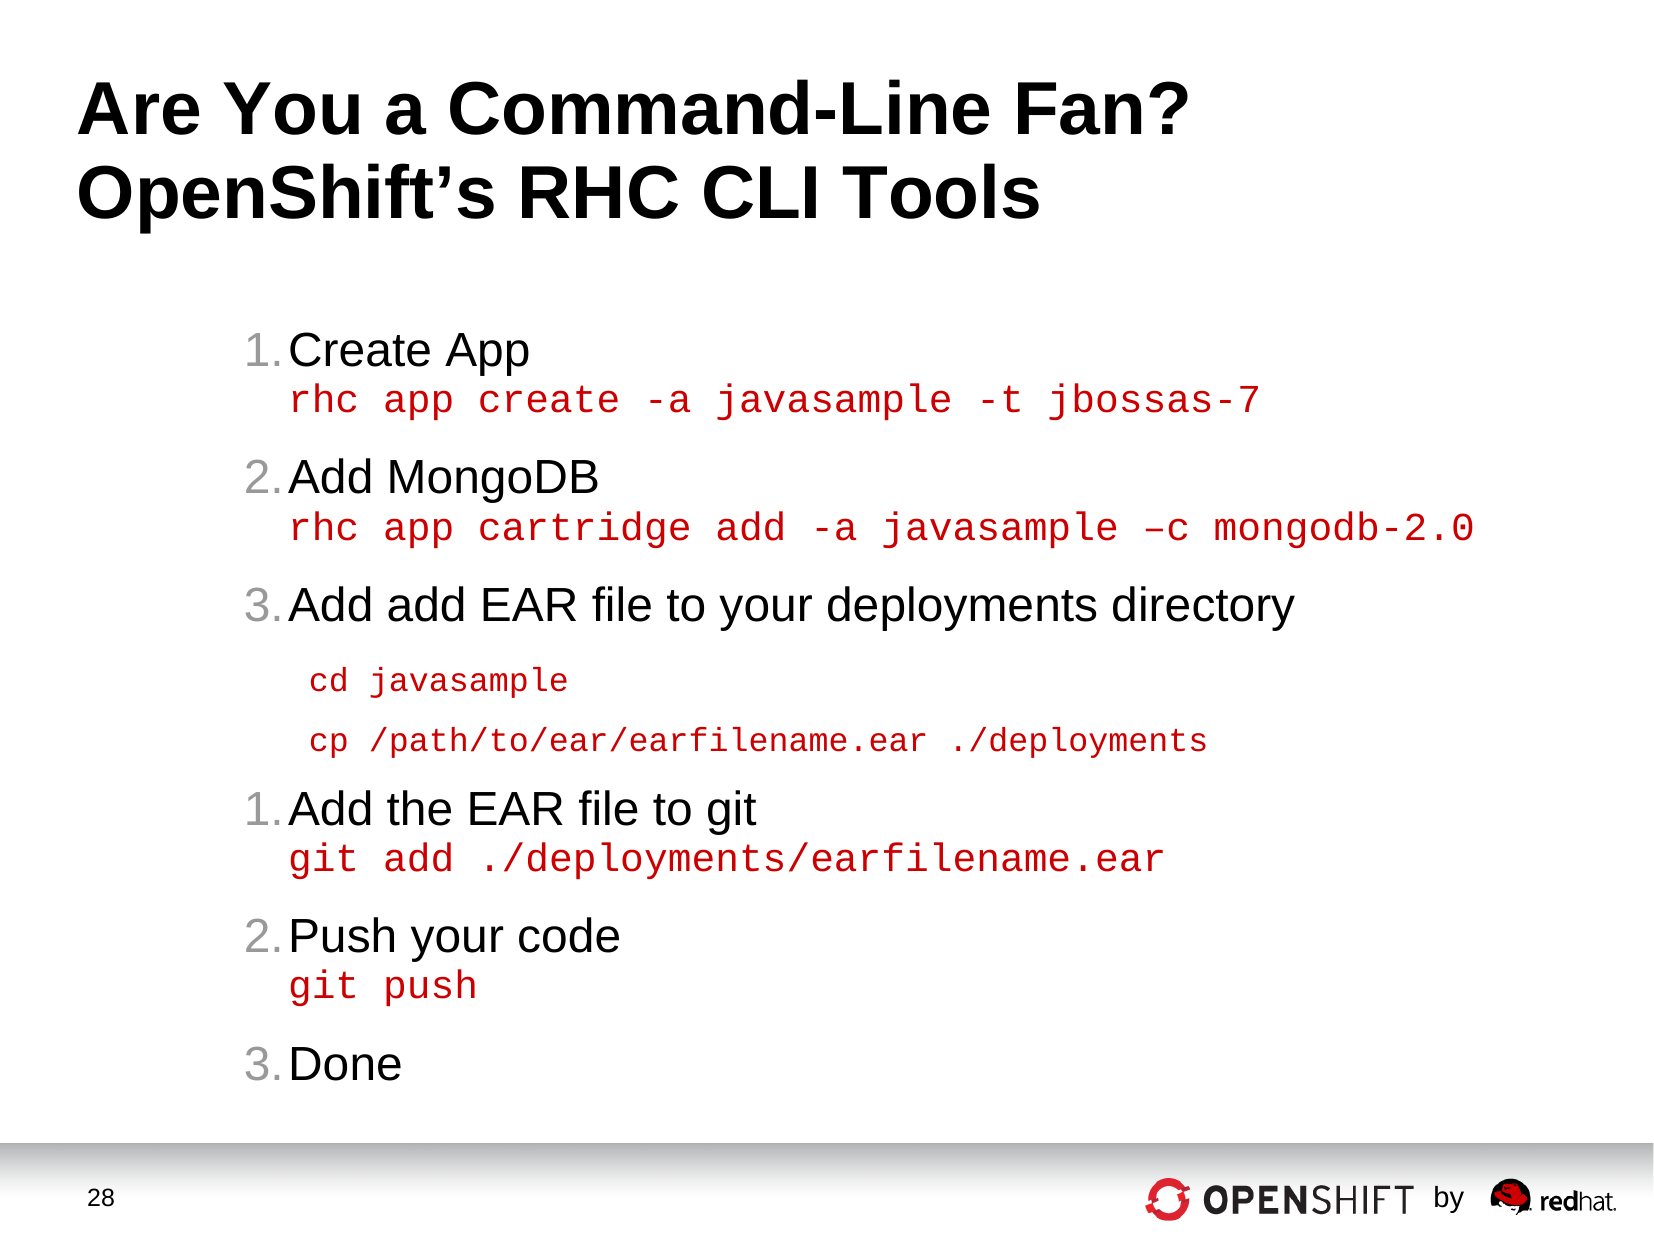

# Are You a Command-Line Fan? OpenShift’s RHC CLI Tools
Create App
rhc app create -a javasample -t jbossas-7
Add MongoDB
rhc app cartridge add -a javasample –c mongodb-2.0
Add add EAR file to your deployments directory
cd javasample
cp /path/to/ear/earfilename.ear ./deployments
Add the EAR file to git
git add ./deployments/earfilename.ear
Push your code
git push
Done